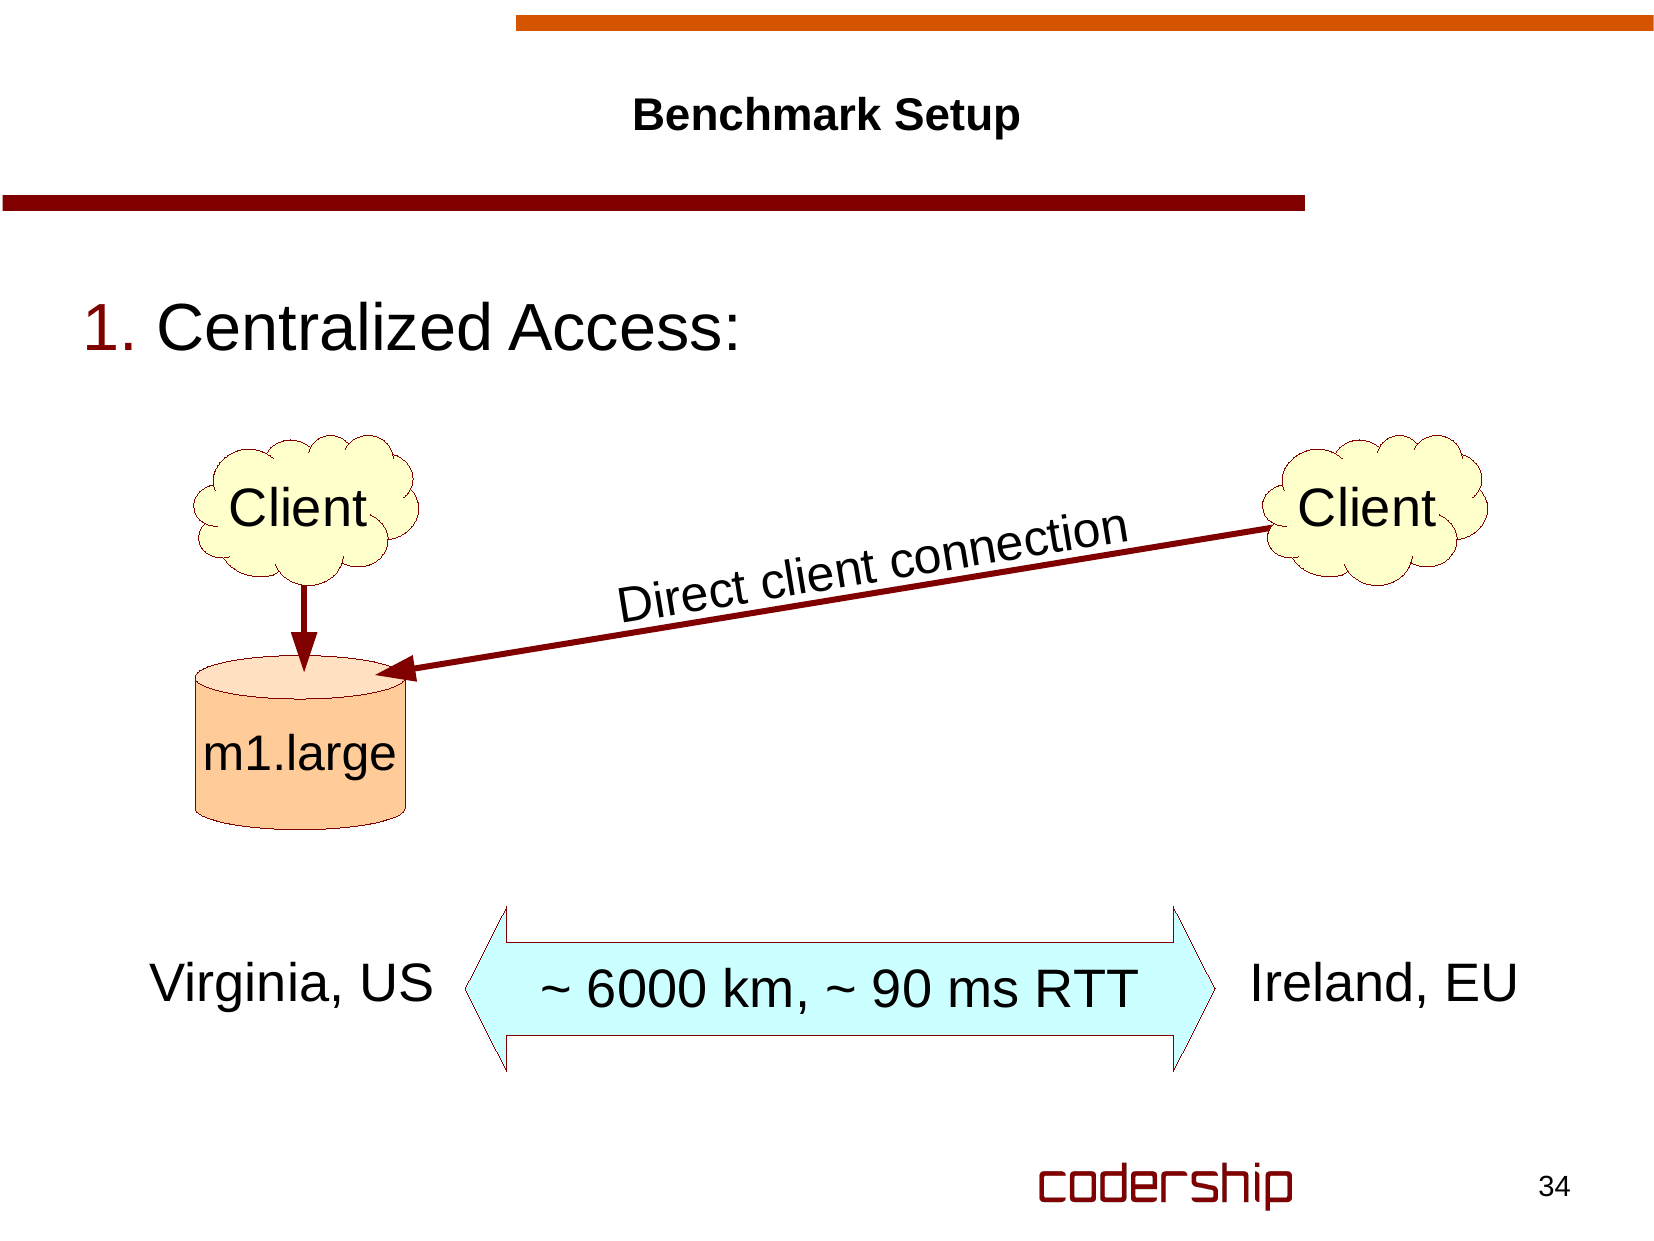

# Benchmark Setup
1. Centralized Access:
Client
Client
Direct client connection
m1.large
~ 6000 km, ~ 90 ms RTT
Virginia, US
Ireland, EU
34